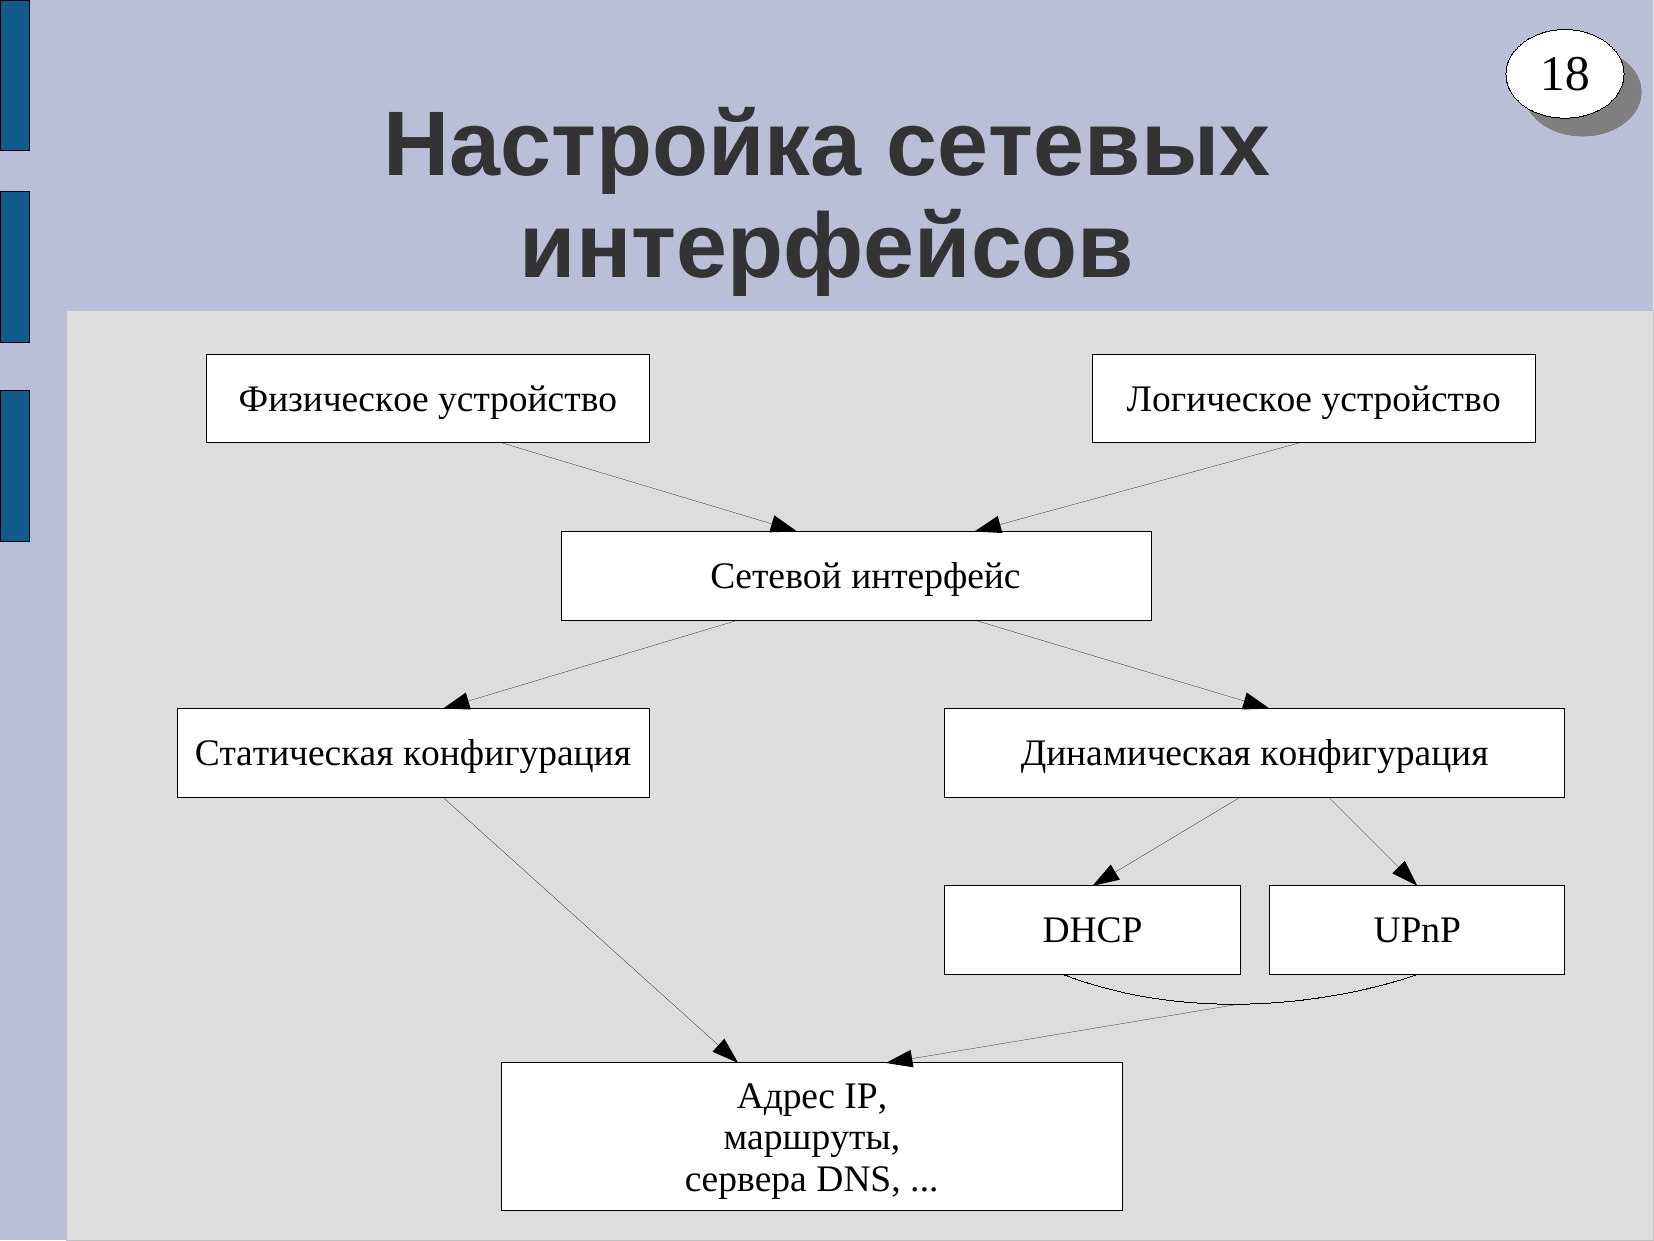

18
# Настройка сетевых интерфейсов
Физическое устройство
Логическое устройство
 Сетевой интерфейс
Статическая конфигурация
Динамическая конфигурация
DHCP
UPnP
Адрес IP,
маршруты,
cервера DNS, ...